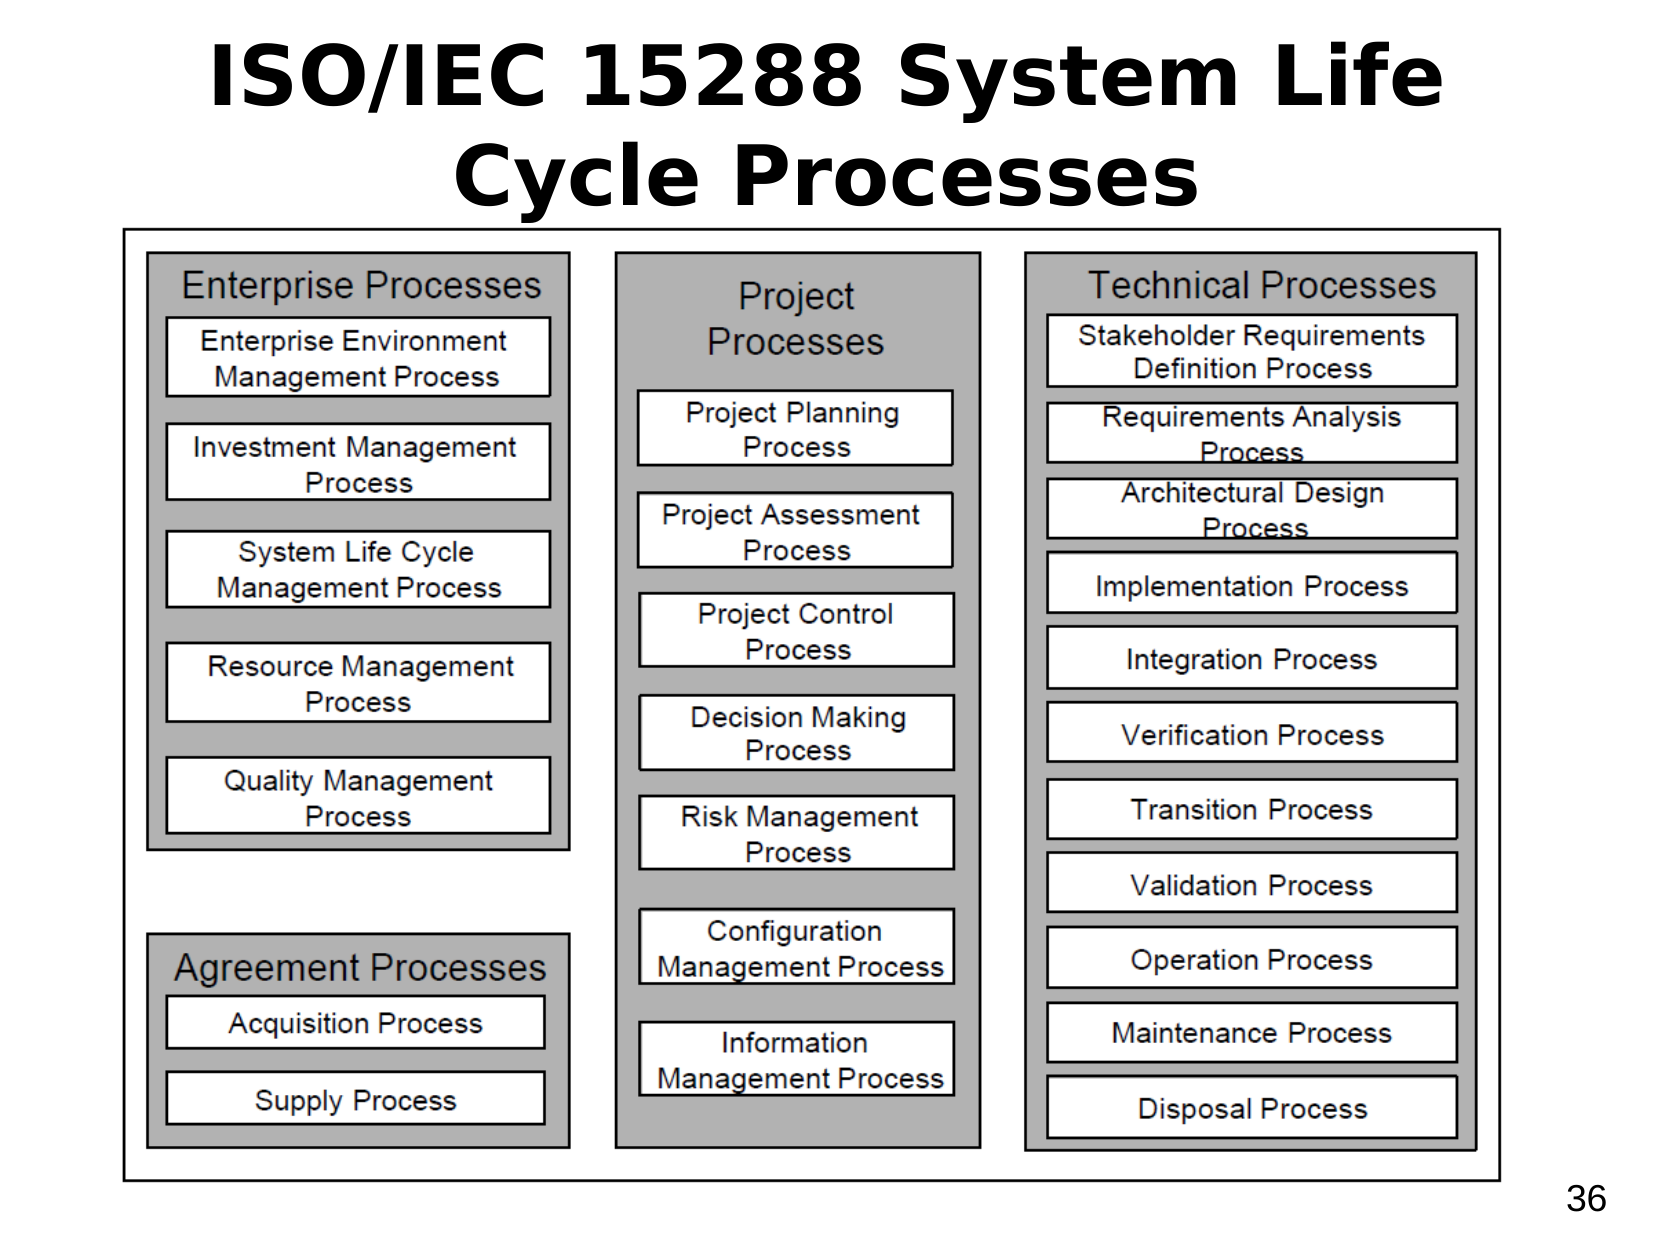

# ISO/IEC 15288 System Life Cycle Processes